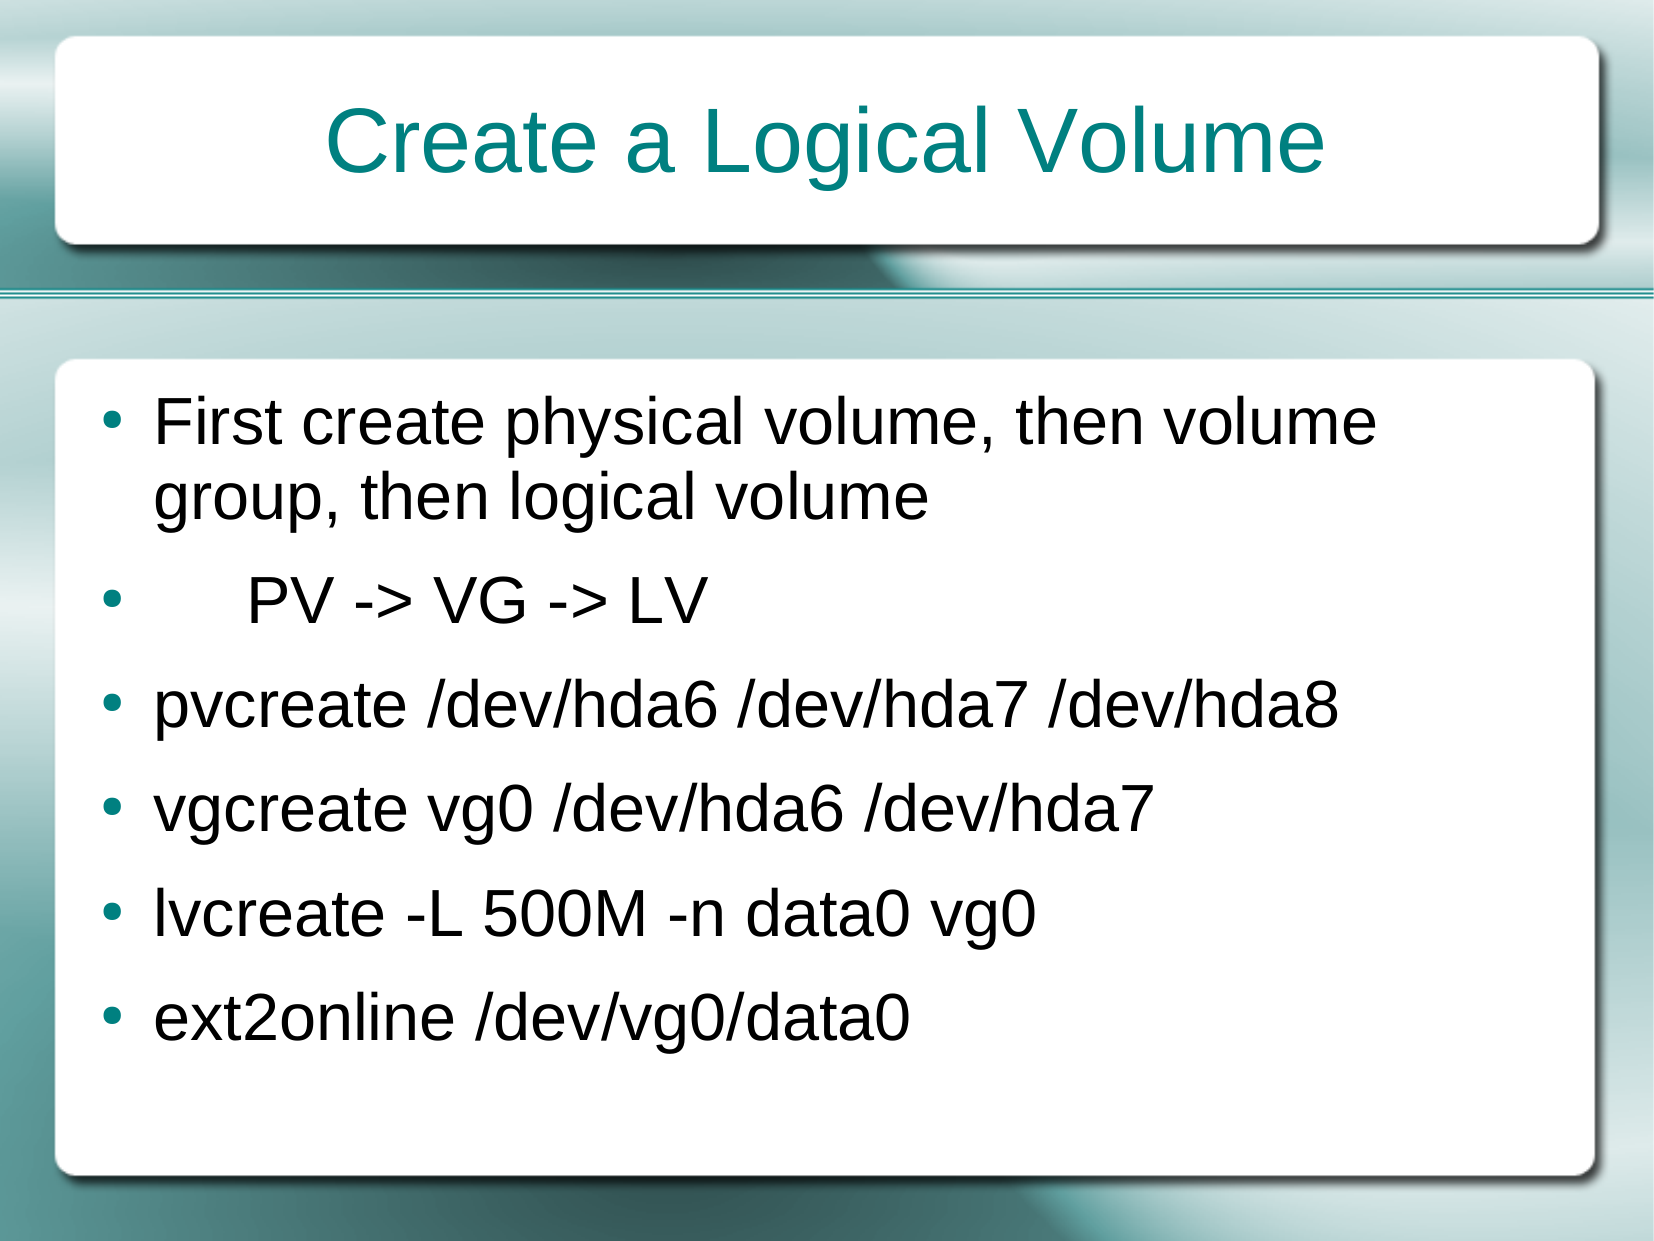

# Create a Logical Volume
First create physical volume, then volume group, then logical volume
 PV -> VG -> LV
pvcreate /dev/hda6 /dev/hda7 /dev/hda8
vgcreate vg0 /dev/hda6 /dev/hda7
lvcreate -L 500M -n data0 vg0
ext2online /dev/vg0/data0